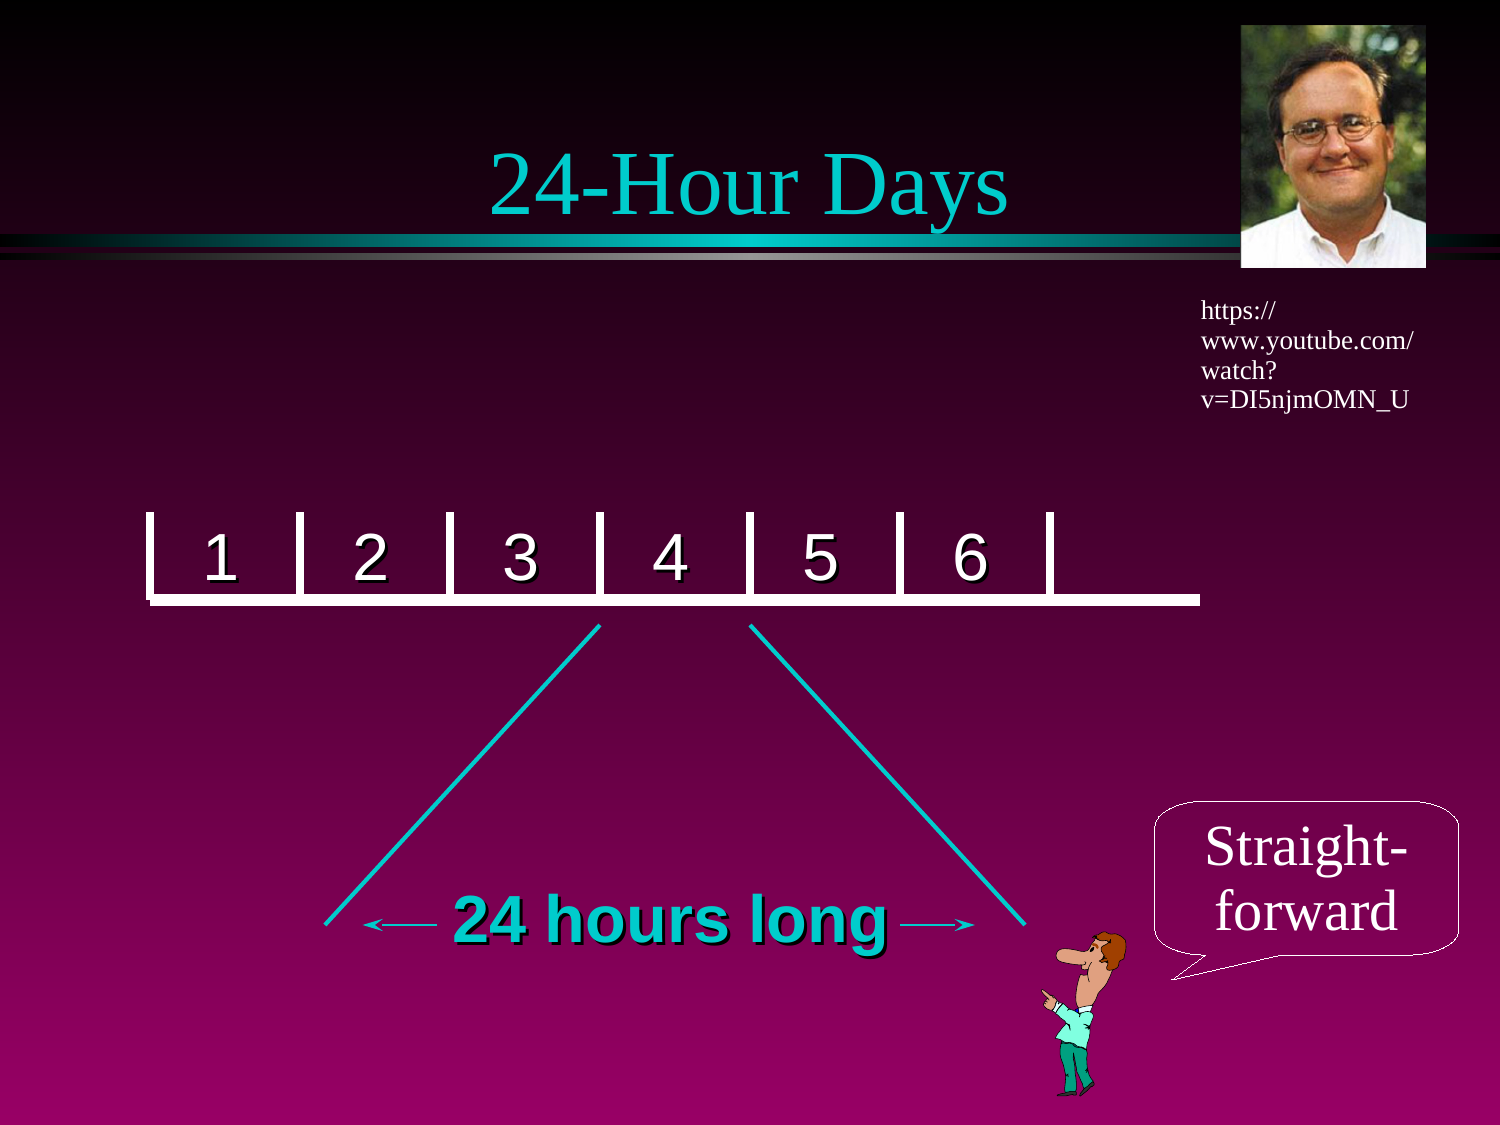

# 24-Hour Days
https://www.youtube.com/watch?v=DI5njmOMN_U
1
2
3
4
5
6
24 hours long
Straight-
forward